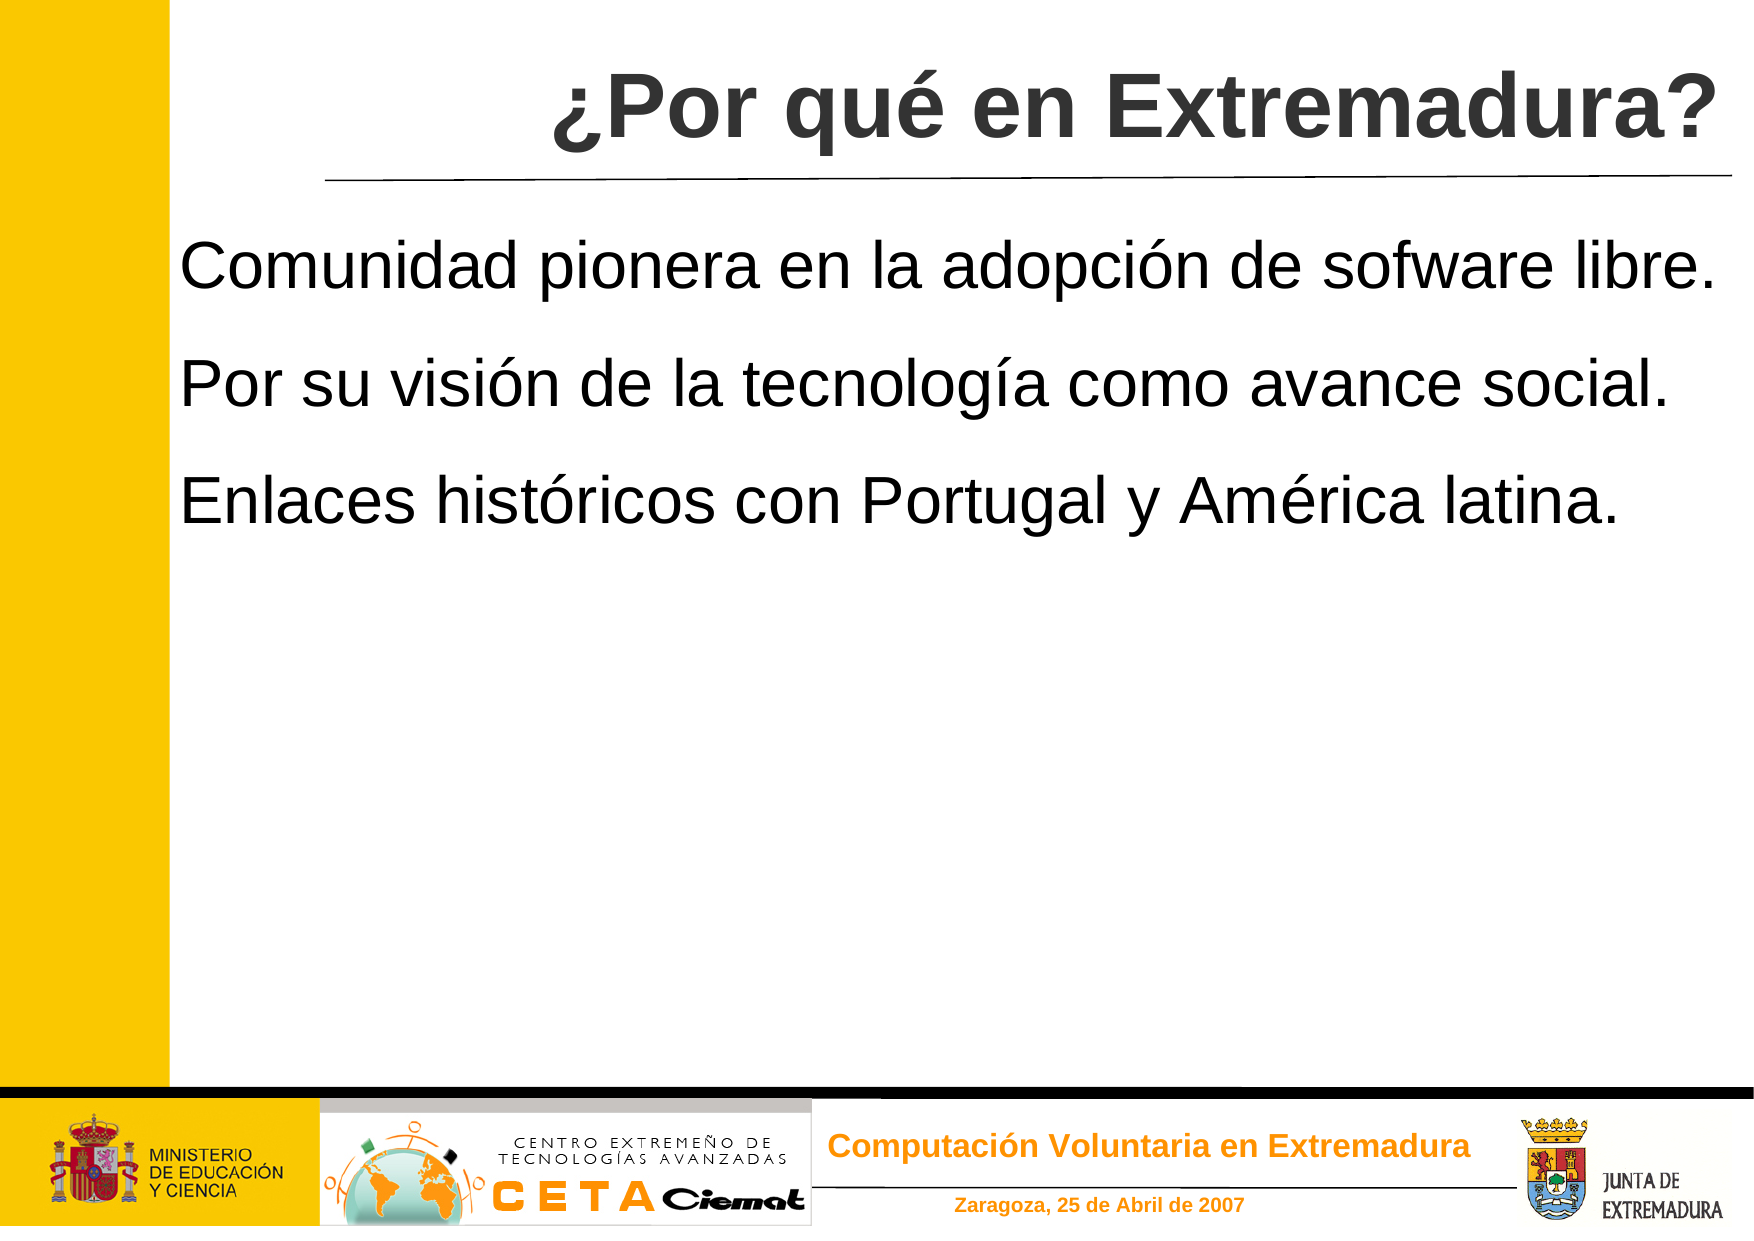

# ¿Por qué en Extremadura?
Comunidad pionera en la adopción de sofware libre.
Por su visión de la tecnología como avance social.
Enlaces históricos con Portugal y América latina.